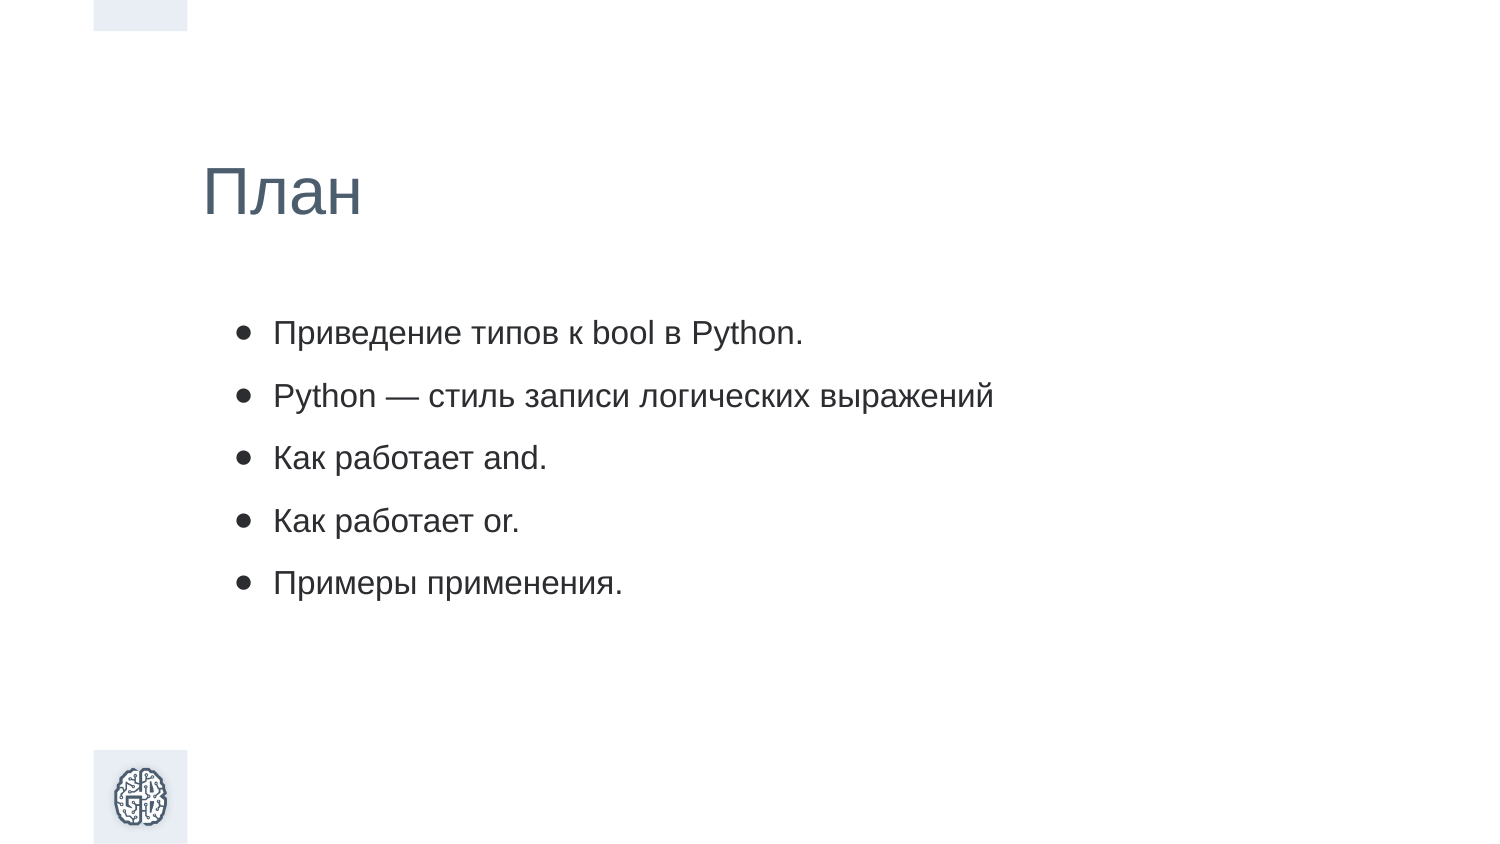

План
Приведение типов к bool в Python.
Python — стиль записи логических выражений
Как работает and.
Как работает or.
Примеры применения.